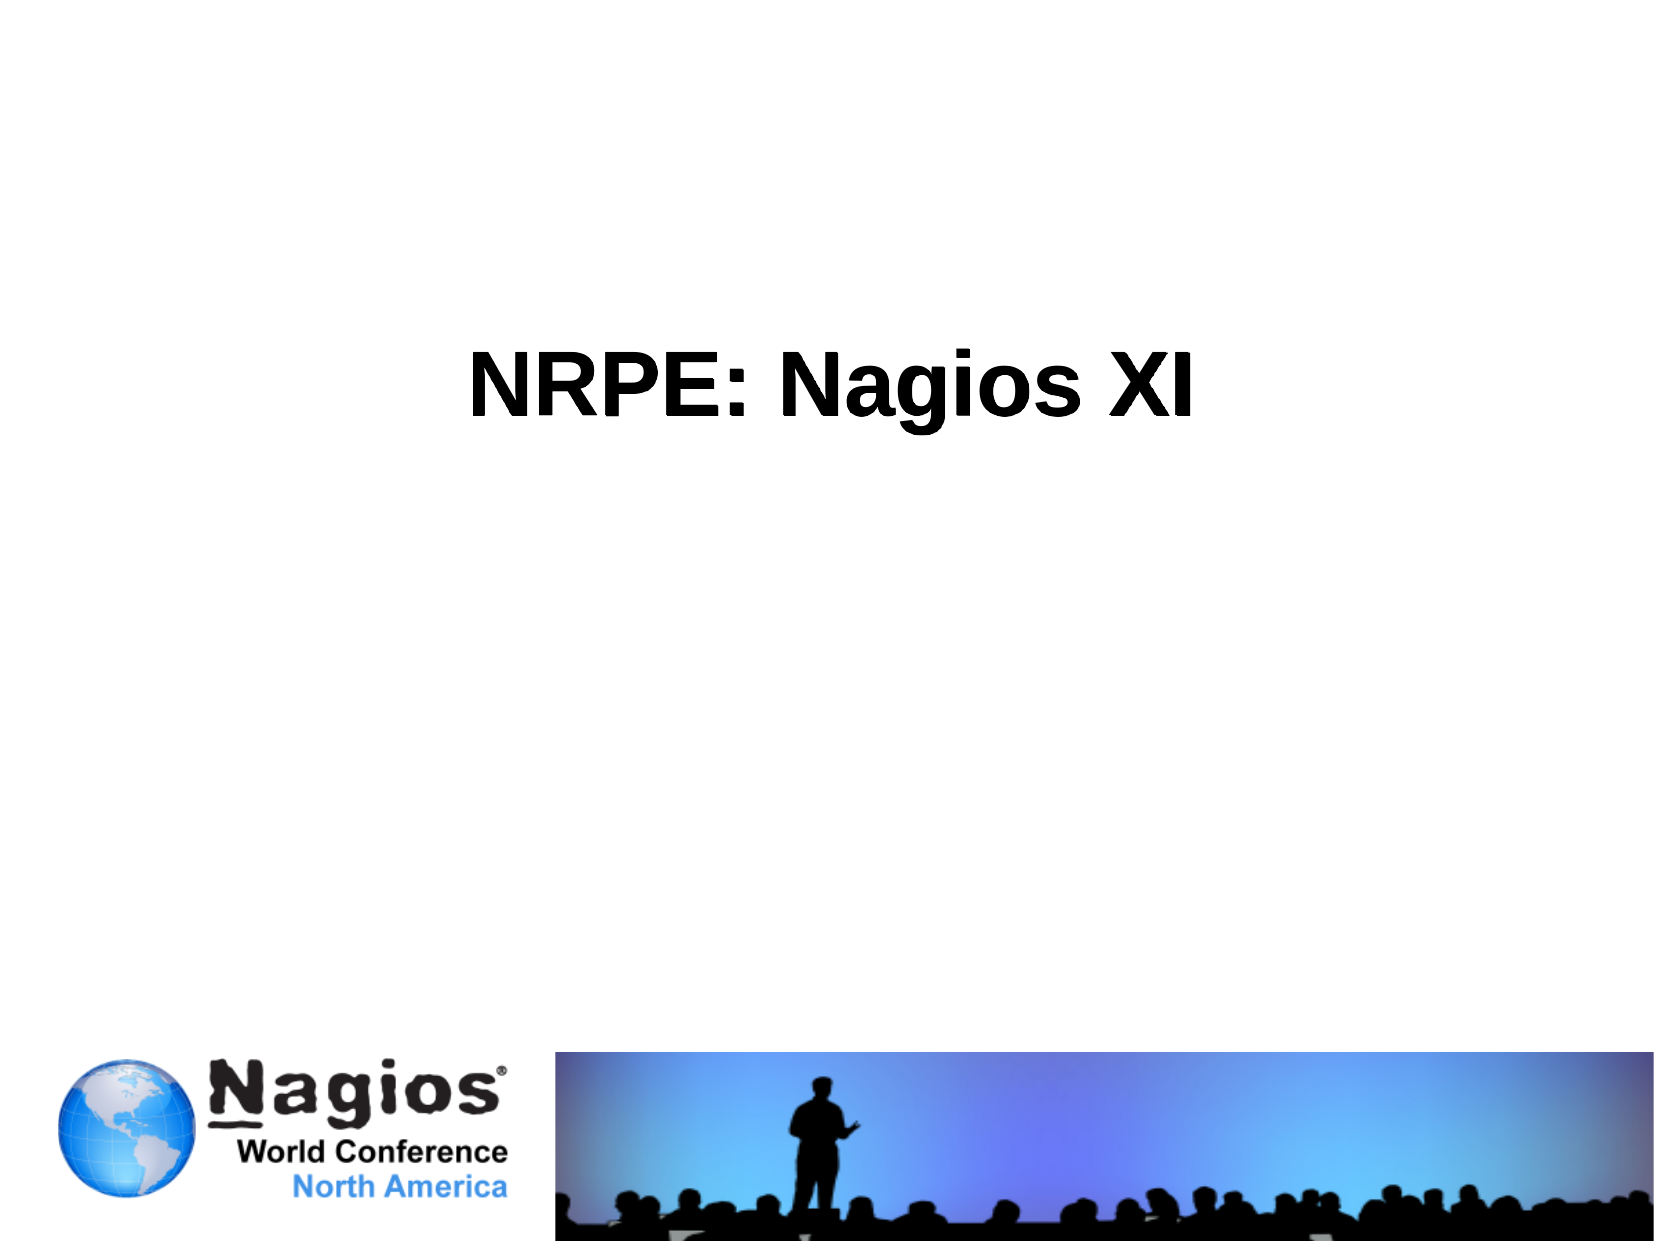

# NRPE: Nagios XI
2011
Nagios World Conference
30